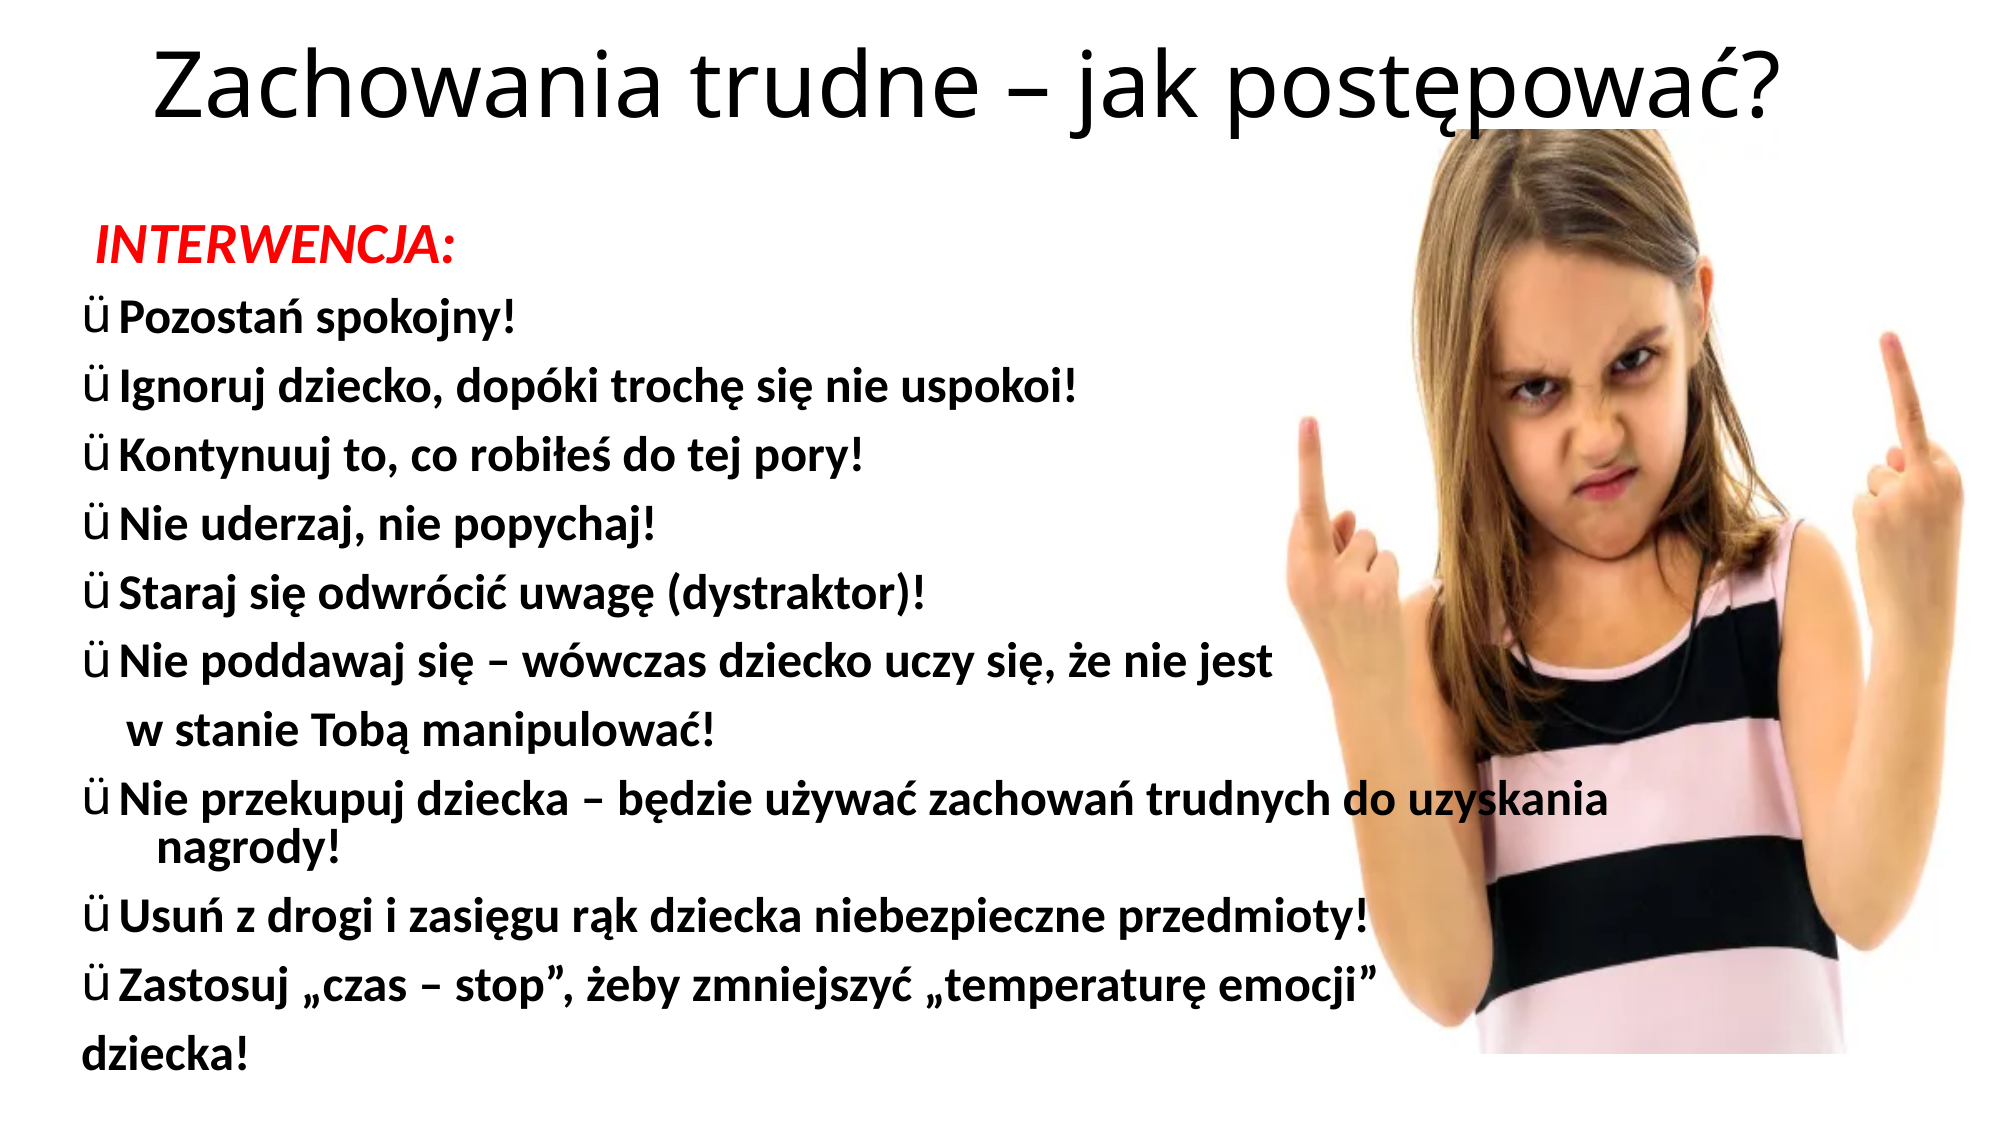

# Zachowania trudne – jak postępować?
 INTERWENCJA:
Pozostań spokojny!
Ignoruj dziecko, dopóki trochę się nie uspokoi!
Kontynuuj to, co robiłeś do tej pory!
Nie uderzaj, nie popychaj!
Staraj się odwrócić uwagę (dystraktor)!
Nie poddawaj się – wówczas dziecko uczy się, że nie jest
 w stanie Tobą manipulować!
Nie przekupuj dziecka – będzie używać zachowań trudnych do uzyskania nagrody!
Usuń z drogi i zasięgu rąk dziecka niebezpieczne przedmioty!
Zastosuj „czas – stop”, żeby zmniejszyć „temperaturę emocji”
dziecka!